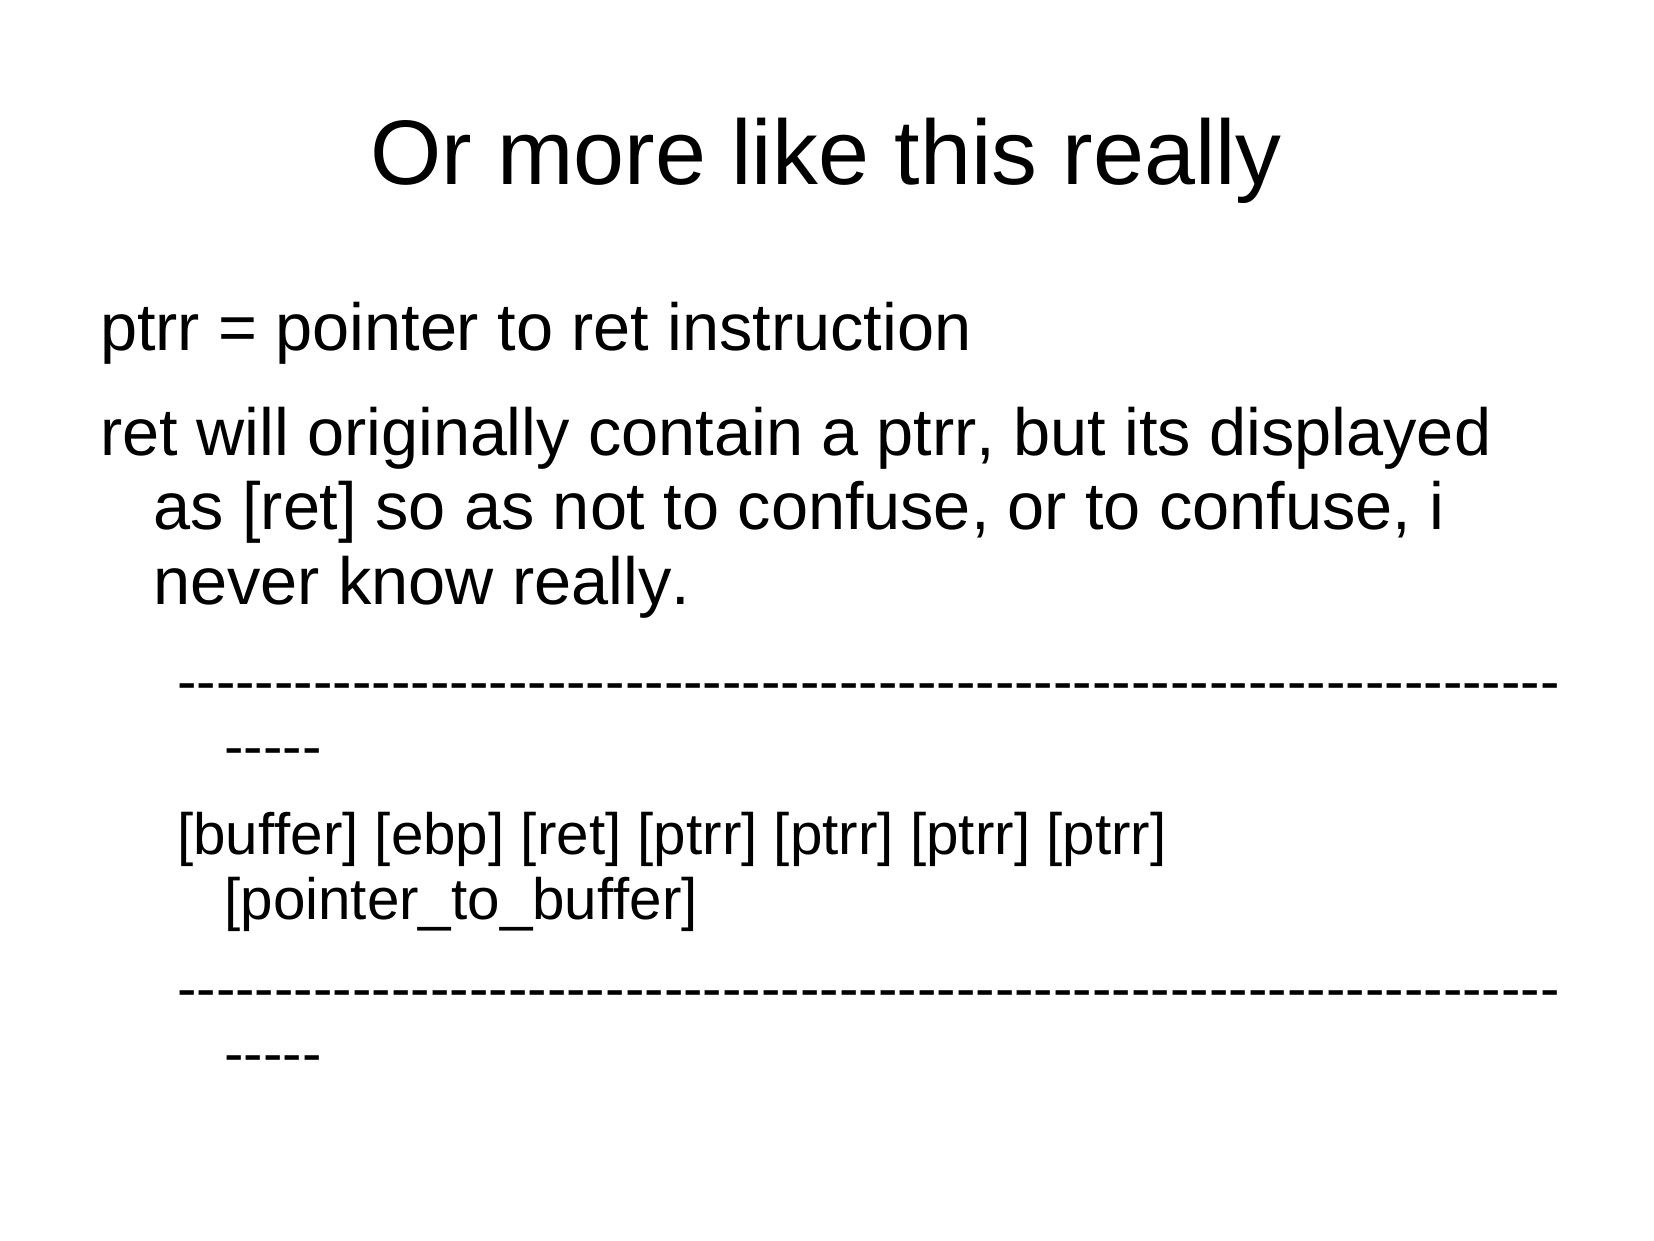

# Or more like this really
ptrr = pointer to ret instruction
ret will originally contain a ptrr, but its displayed as [ret] so as not to confuse, or to confuse, i never know really.
----------------------------------------------------------------------------
[buffer] [ebp] [ret] [ptrr] [ptrr] [ptrr] [ptrr] [pointer_to_buffer]
----------------------------------------------------------------------------